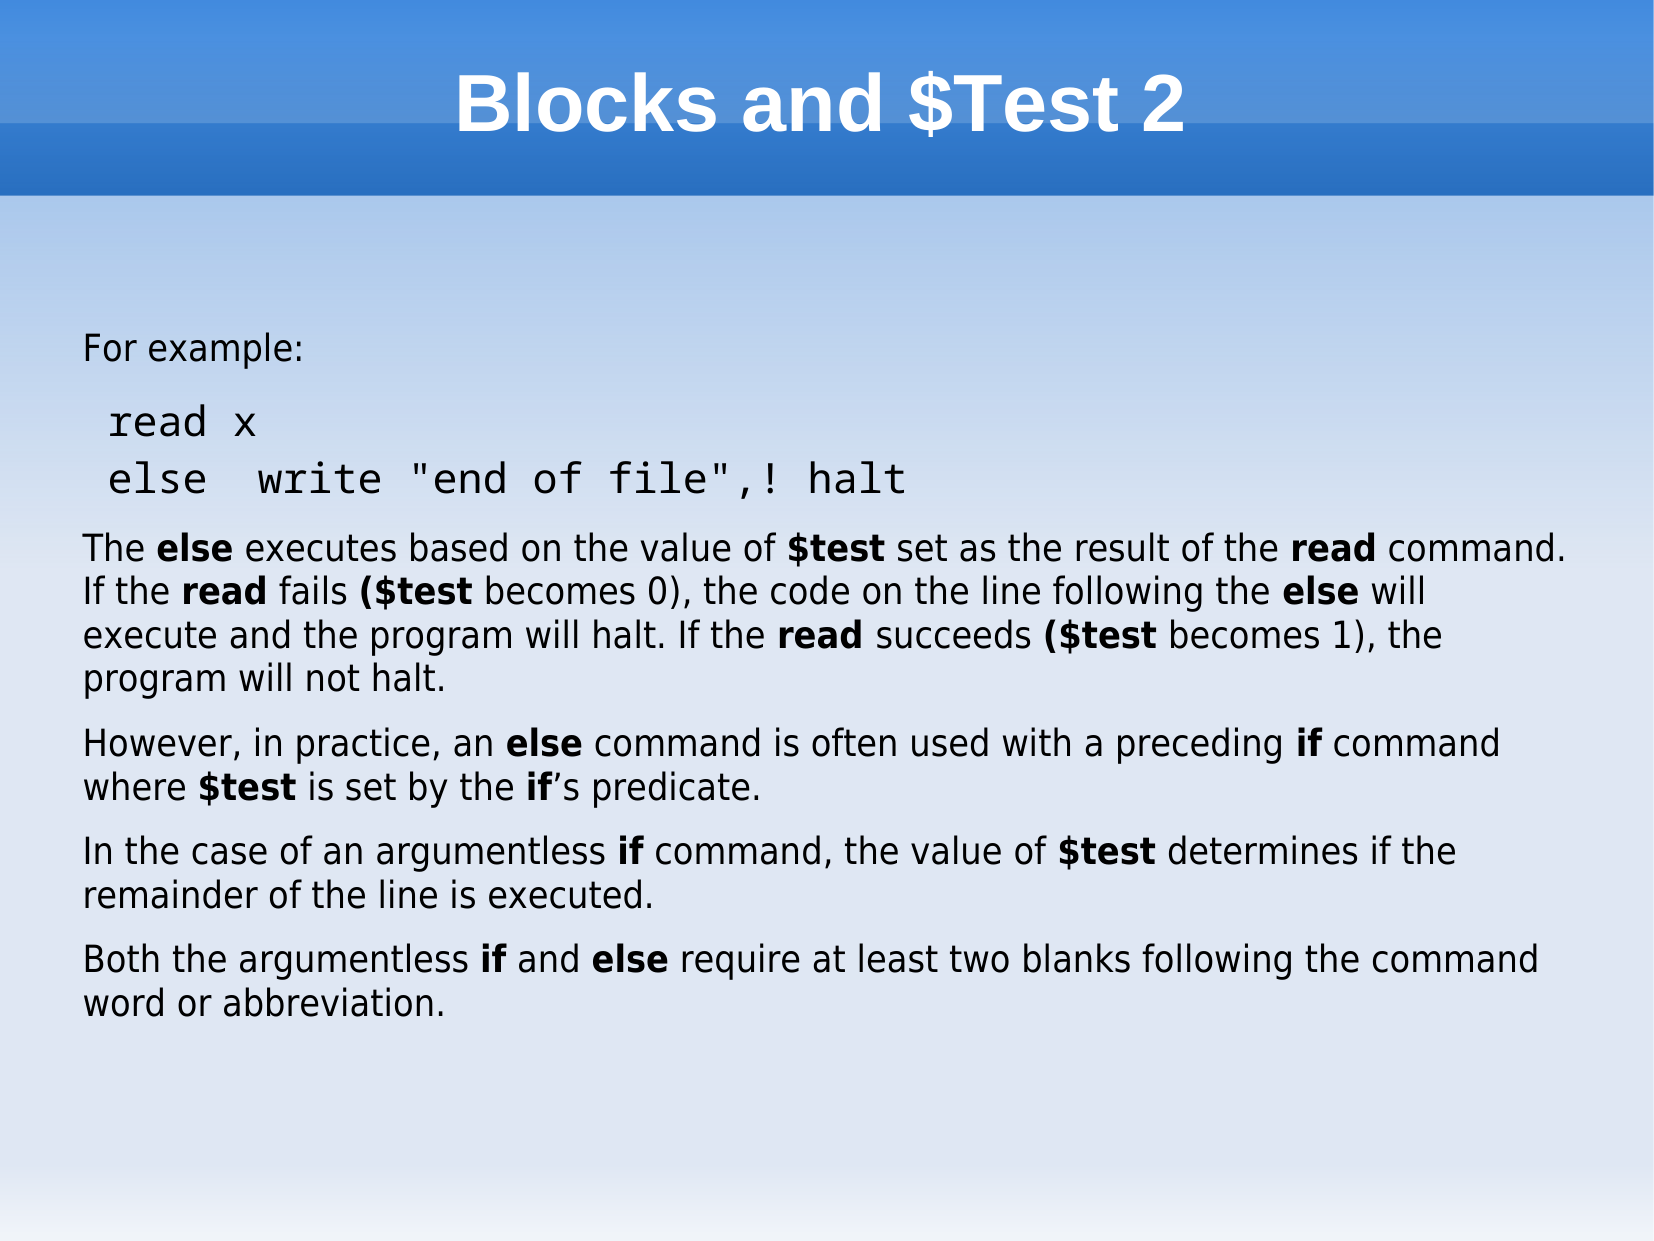

# Blocks and $Test 2
For example:
 read x
 else write "end of file",! halt
The else executes based on the value of $test set as the result of the read command. If the read fails ($test becomes 0), the code on the line following the else will execute and the program will halt. If the read succeeds ($test becomes 1), the program will not halt.
However, in practice, an else command is often used with a preceding if command where $test is set by the if’s predicate.
In the case of an argumentless if command, the value of $test determines if the remainder of the line is executed.
Both the argumentless if and else require at least two blanks following the command word or abbreviation.